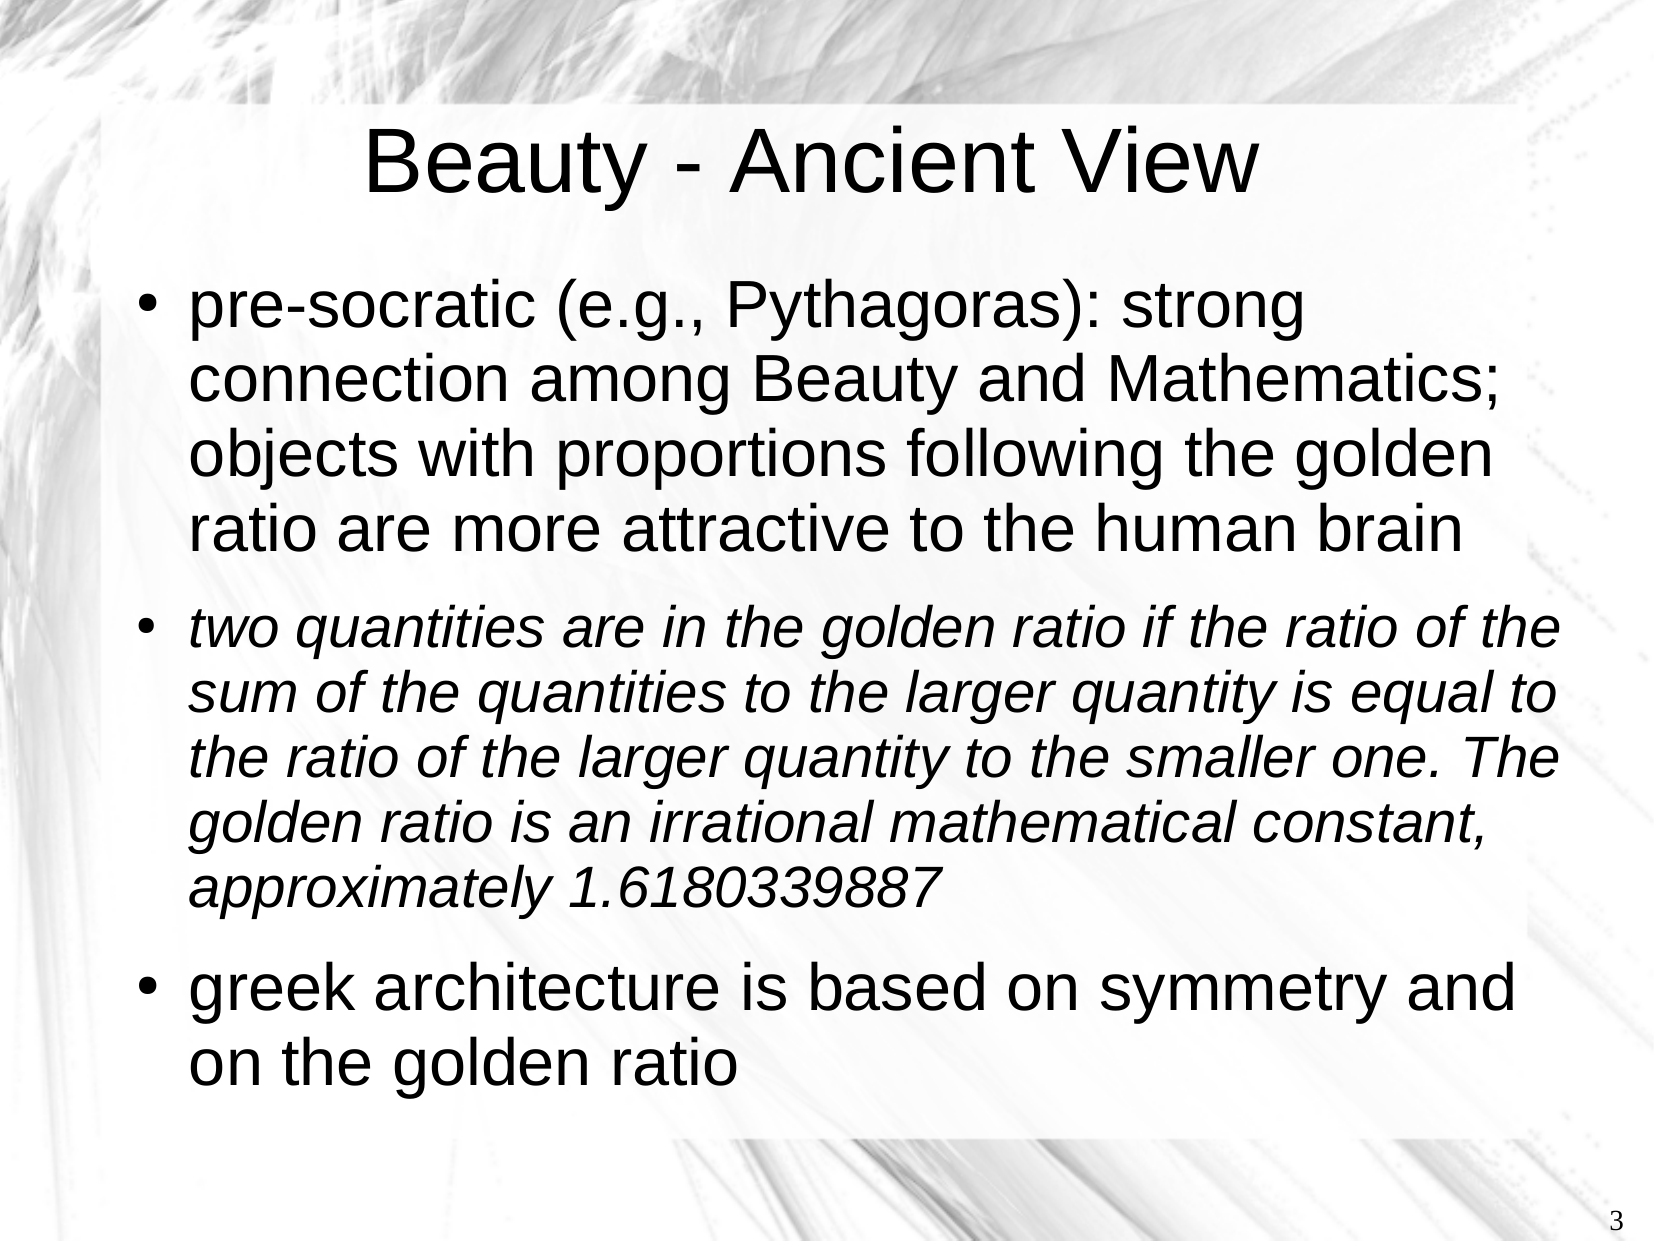

# Beauty - Ancient View
pre-socratic (e.g., Pythagoras): strong connection among Beauty and Mathematics; objects with proportions following the golden ratio are more attractive to the human brain
two quantities are in the golden ratio if the ratio of the sum of the quantities to the larger quantity is equal to the ratio of the larger quantity to the smaller one. The golden ratio is an irrational mathematical constant, approximately 1.6180339887
greek architecture is based on symmetry and on the golden ratio
3